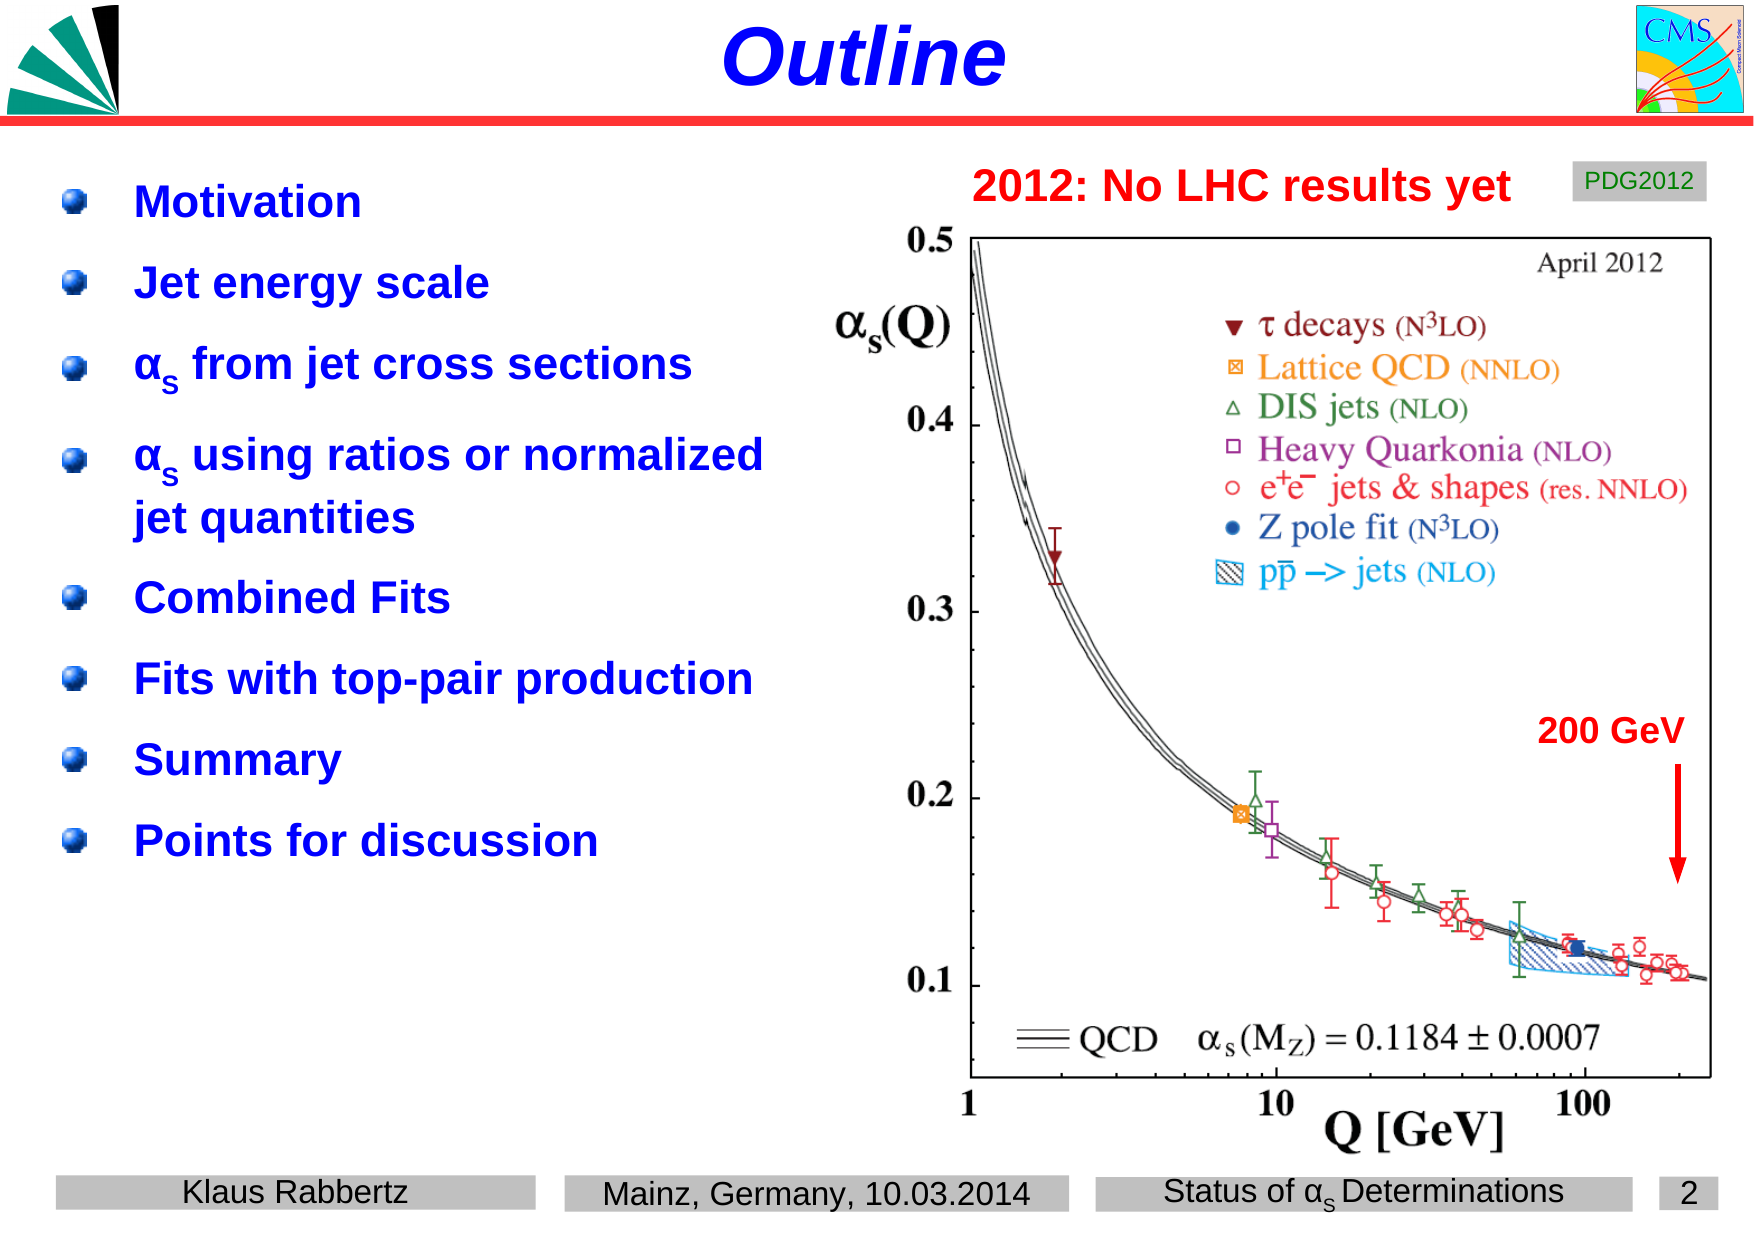

# Outline
2012: No LHC results yet
PDG2012
Motivation
Jet energy scale
αS from jet cross sections
αS using ratios or normalized jet quantities
Combined Fits
Fits with top-pair production
Summary
Points for discussion
200 GeV